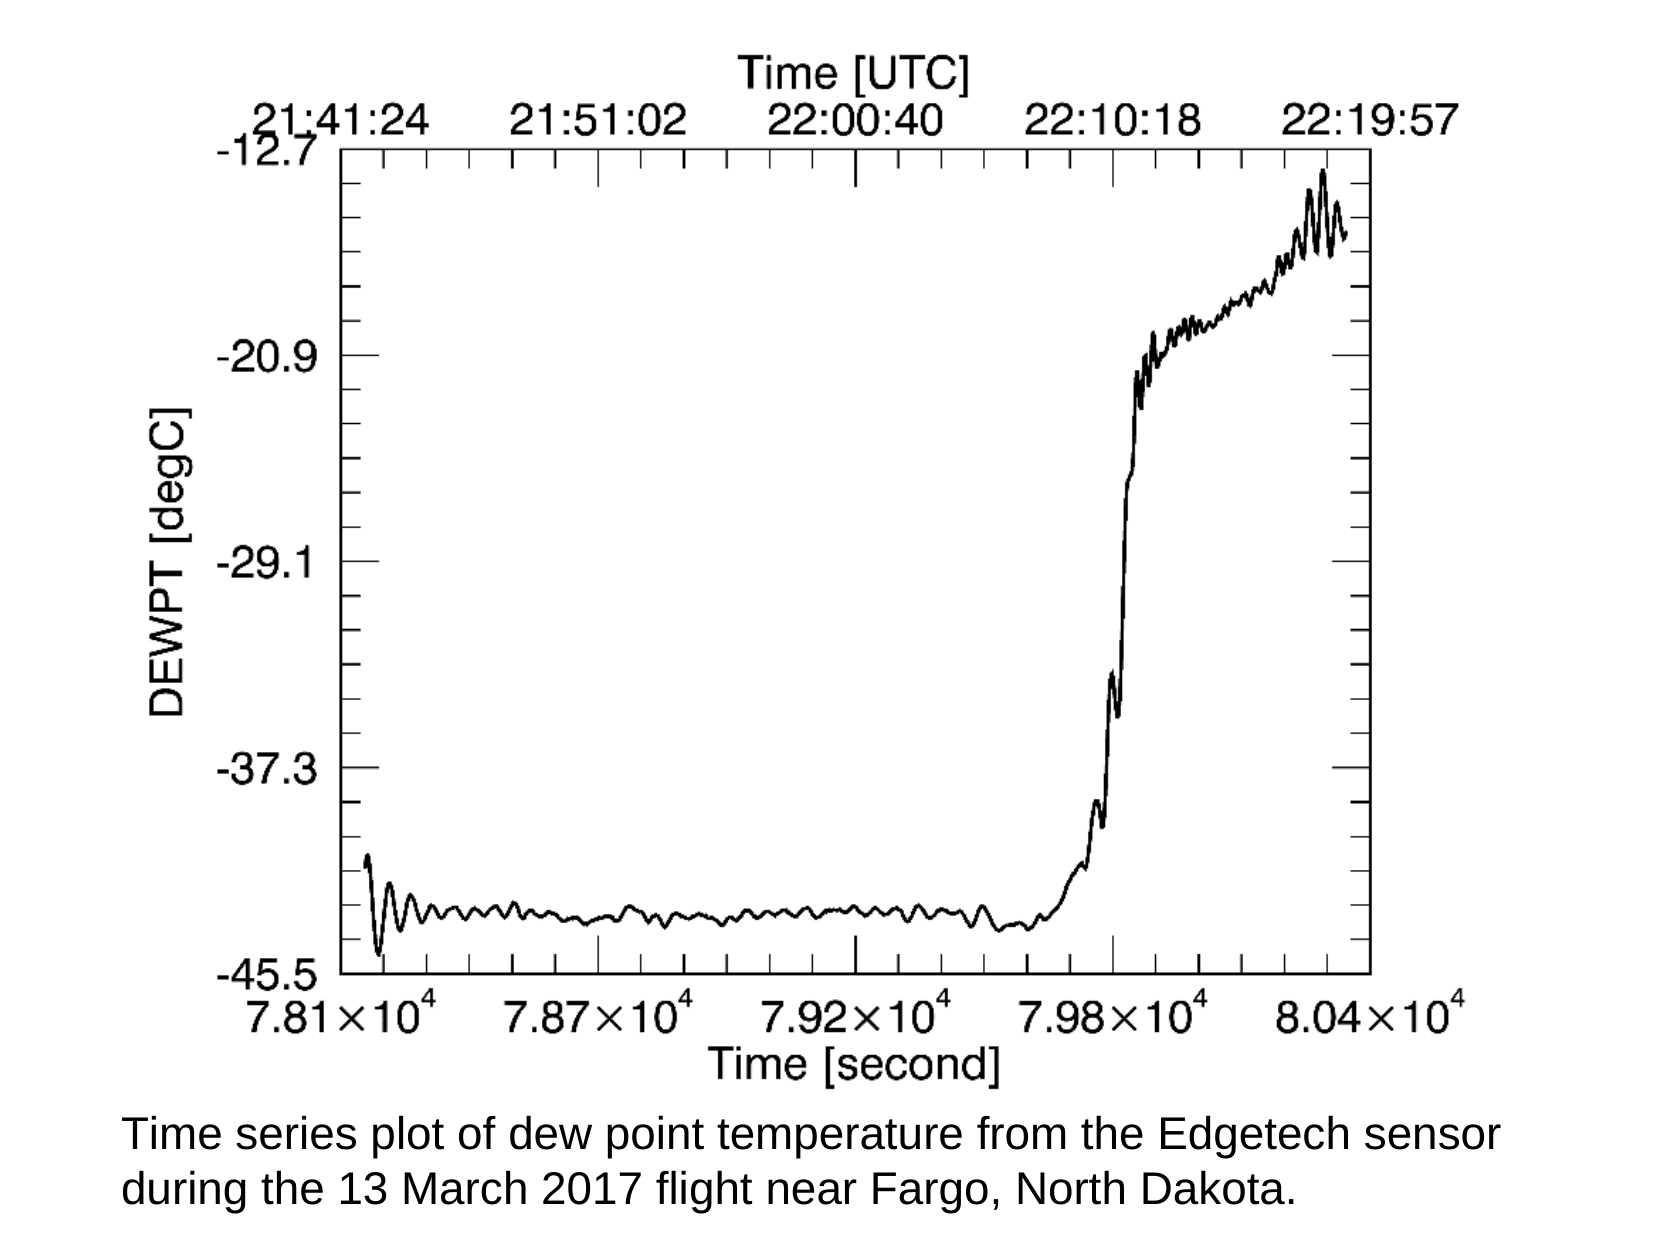

Time series plot of dew point temperature from the Edgetech sensor during the 13 March 2017 flight near Fargo, North Dakota.